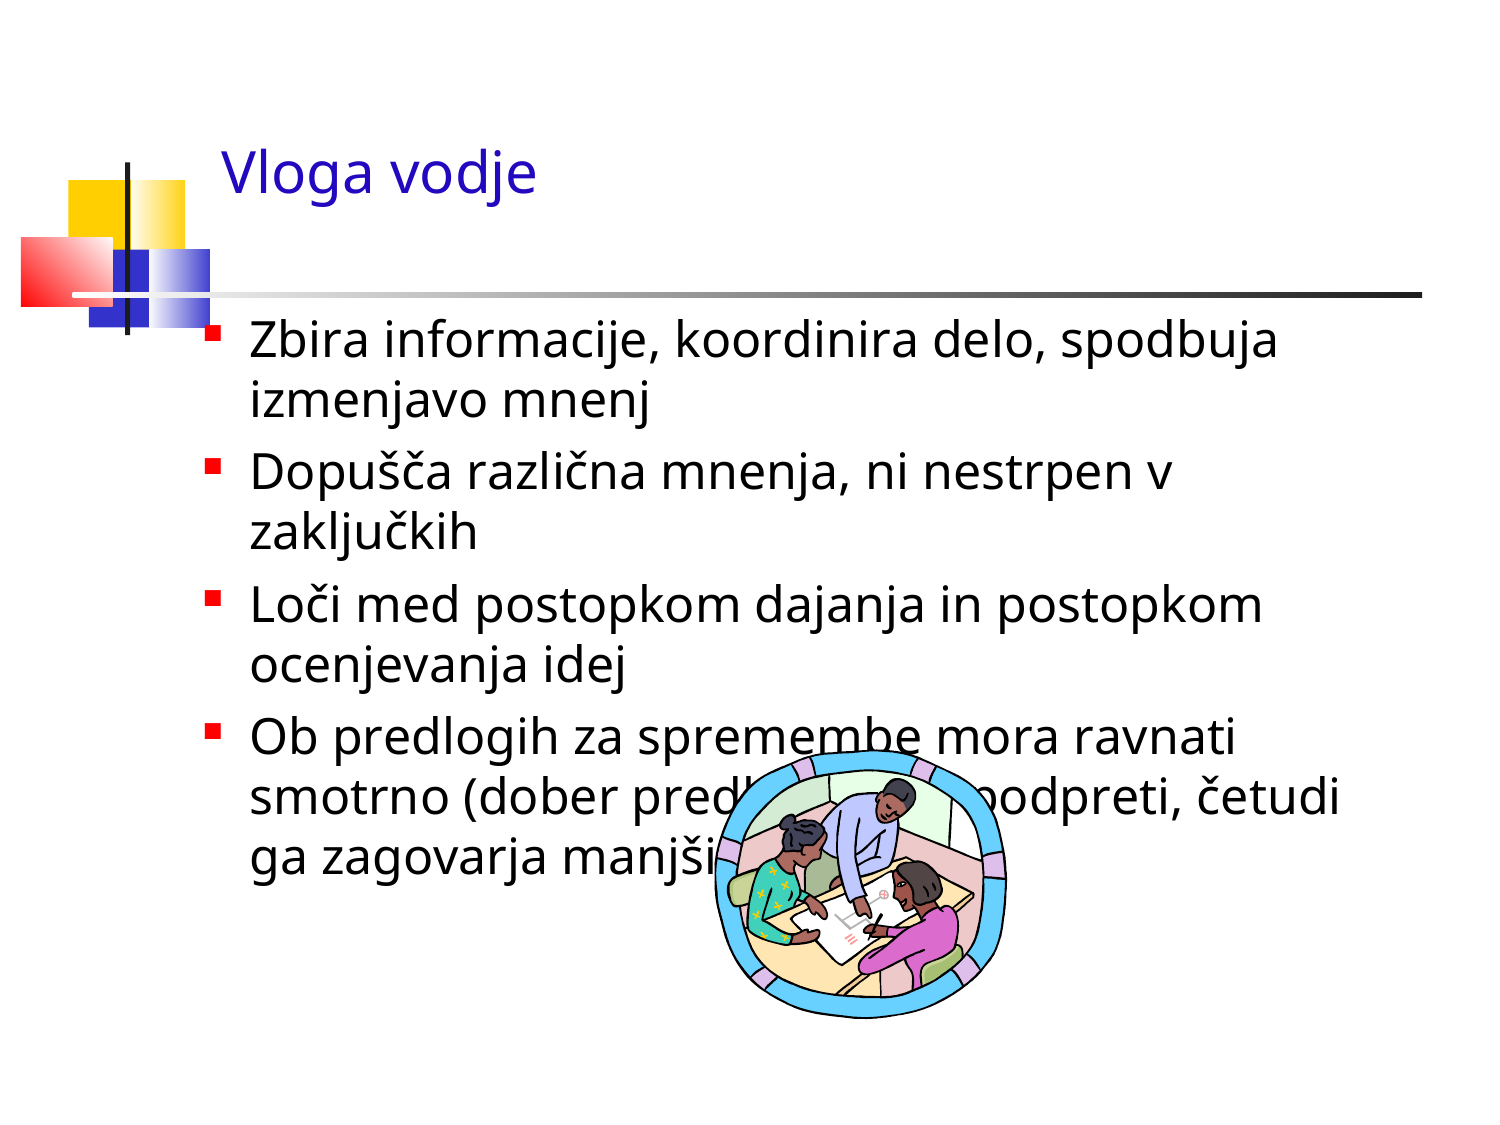

# Vloga vodje
Zbira informacije, koordinira delo, spodbuja izmenjavo mnenj
Dopušča različna mnenja, ni nestrpen v zaključkih
Loči med postopkom dajanja in postopkom ocenjevanja idej
Ob predlogih za spremembe mora ravnati smotrno (dober predlog mora podpreti, četudi ga zagovarja manjšina)